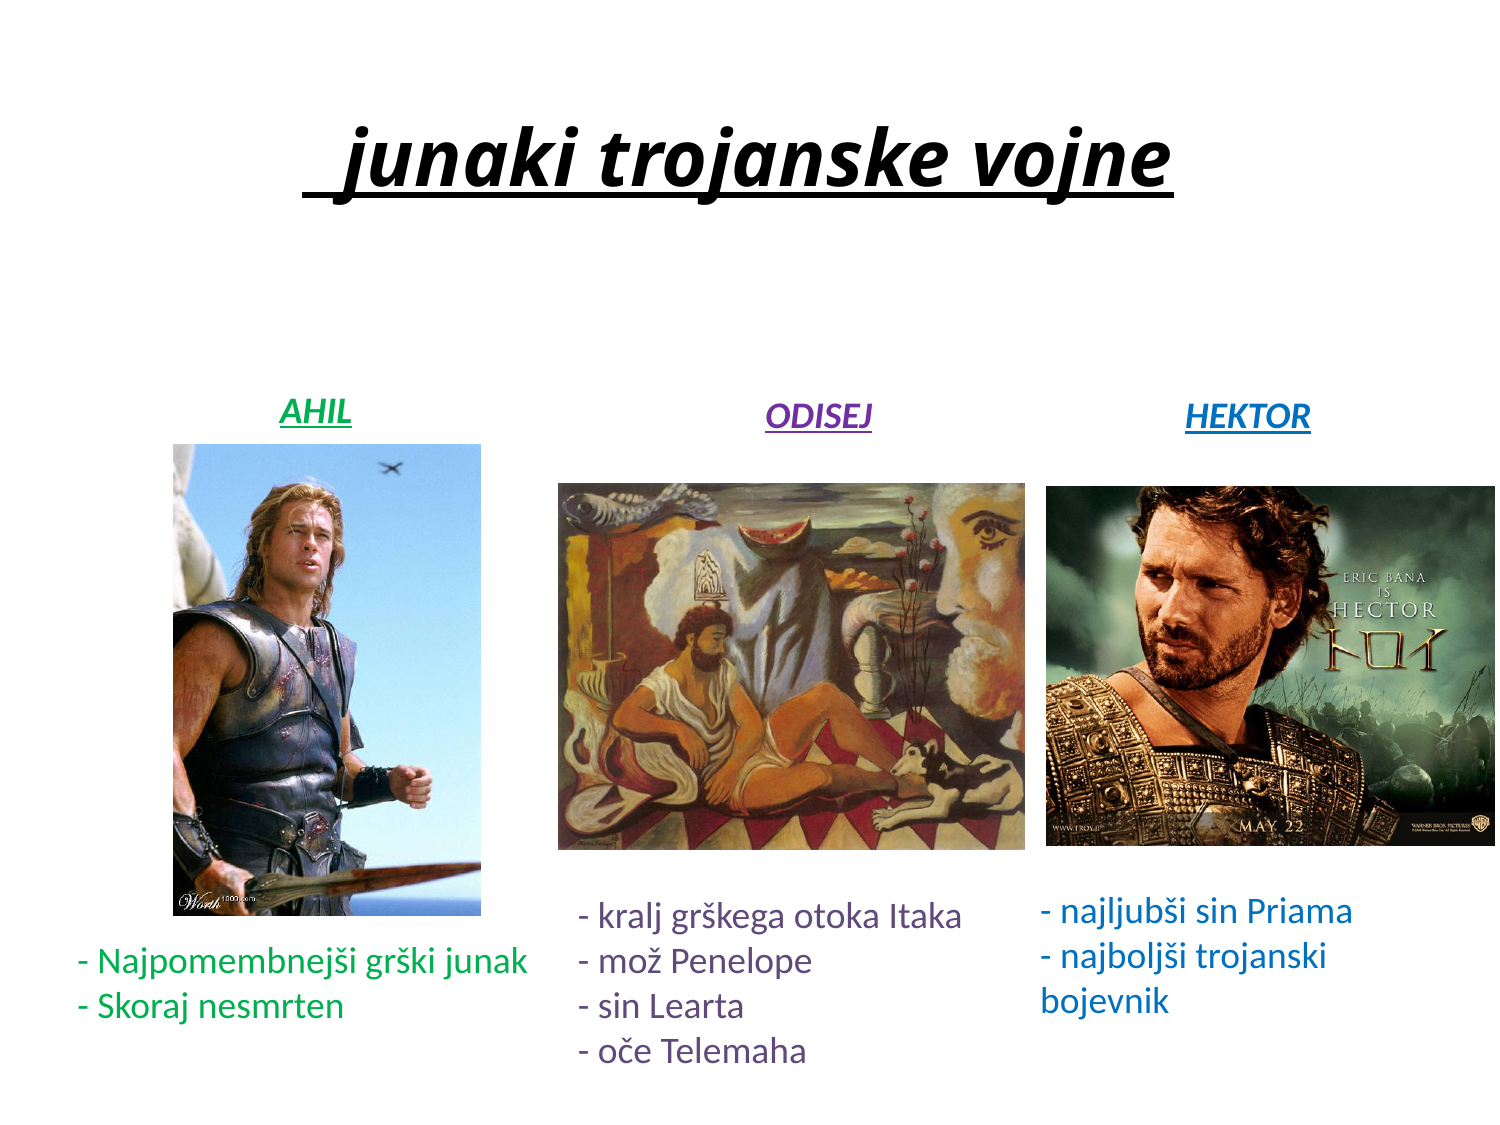

# junaki trojanske vojne
AHIL
ODISEJ
HEKTOR
- najljubši sin Priama - najboljši trojanski bojevnik
- kralj grškega otoka Itaka
- mož Penelope
- sin Learta
- oče Telemaha
- Najpomembnejši grški junak
- Skoraj nesmrten